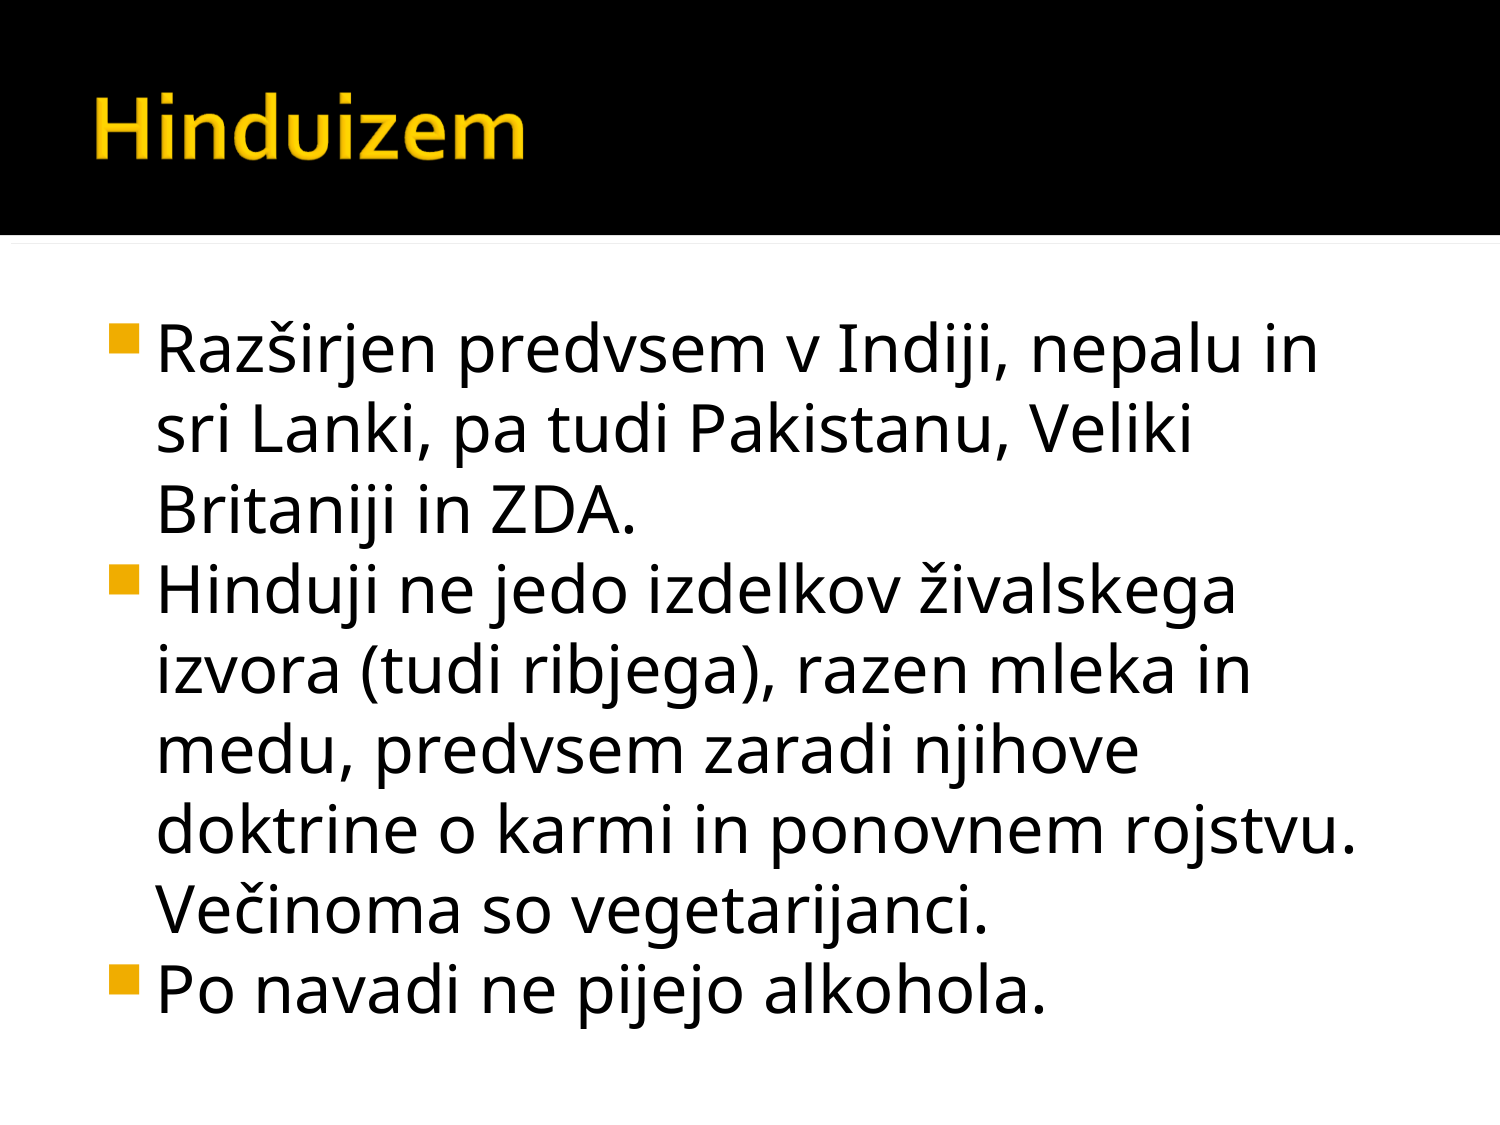

# Razširjen predvsem v Indiji, nepalu in sri Lanki, pa tudi Pakistanu, Veliki Britaniji in ZDA.
Hinduji ne jedo izdelkov živalskega izvora (tudi ribjega), razen mleka in medu, predvsem zaradi njihove doktrine o karmi in ponovnem rojstvu. Večinoma so vegetarijanci.
Po navadi ne pijejo alkohola.